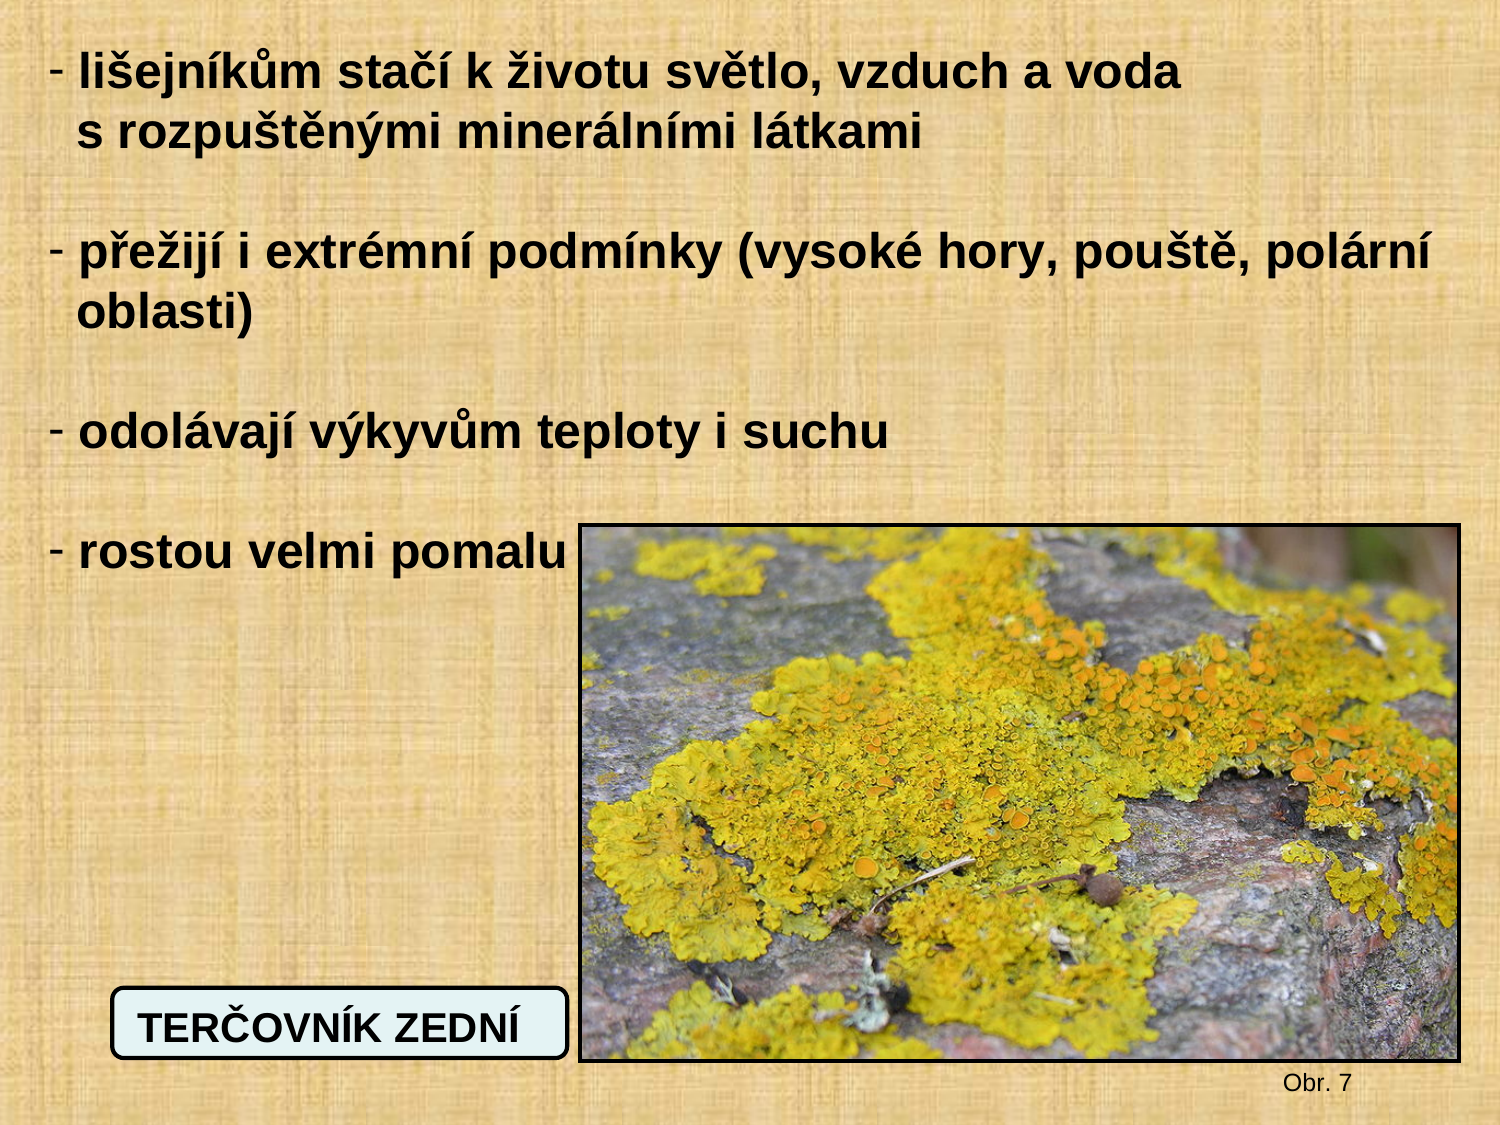

lišejníkům stačí k životu světlo, vzduch a voda
 s rozpuštěnými minerálními látkami
 přežijí i extrémní podmínky (vysoké hory, pouště, polární
 oblasti)
 odolávají výkyvům teploty i suchu
 rostou velmi pomalu
TERČOVNÍK ZEDNÍ
Obr. 7